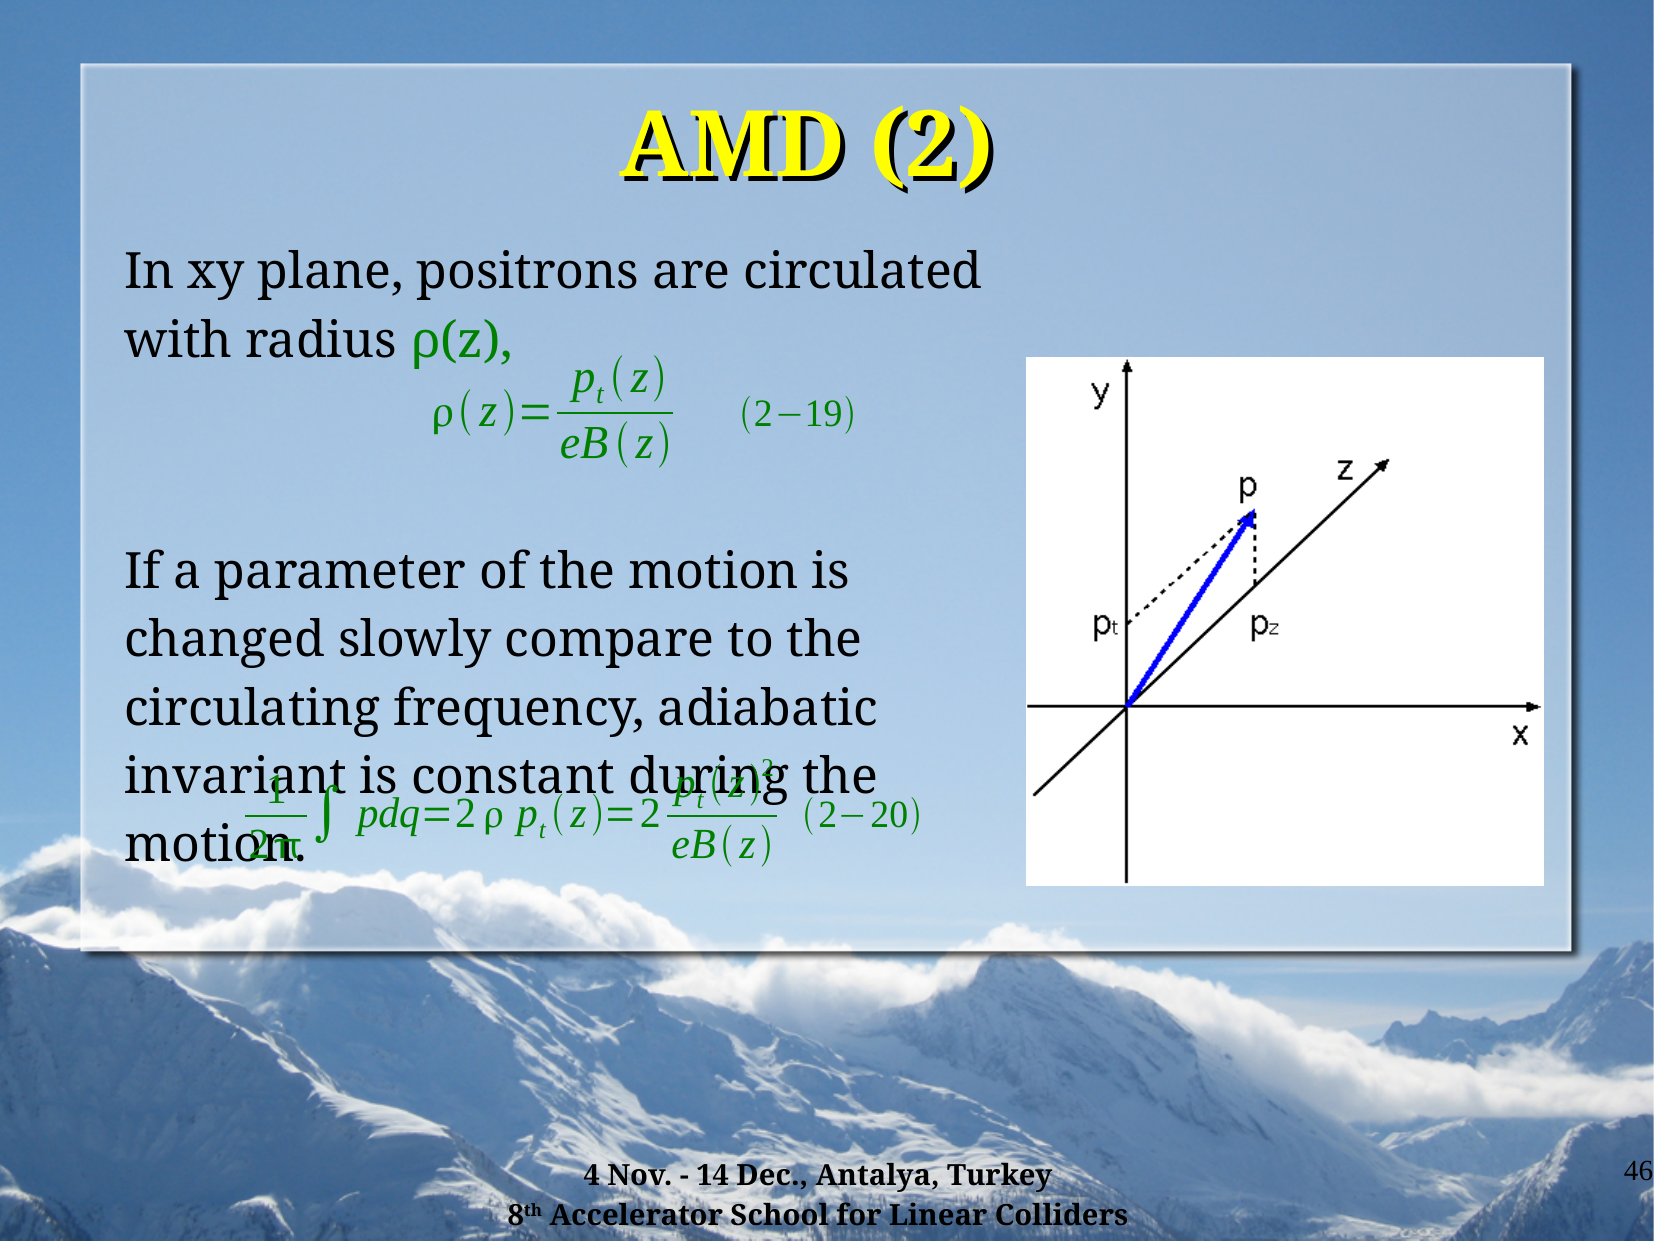

# AMD (2)
In xy plane, positrons are circulated with radius ρ(z),
If a parameter of the motion is changed slowly compare to the circulating frequency, adiabatic invariant is constant during the motion.
46